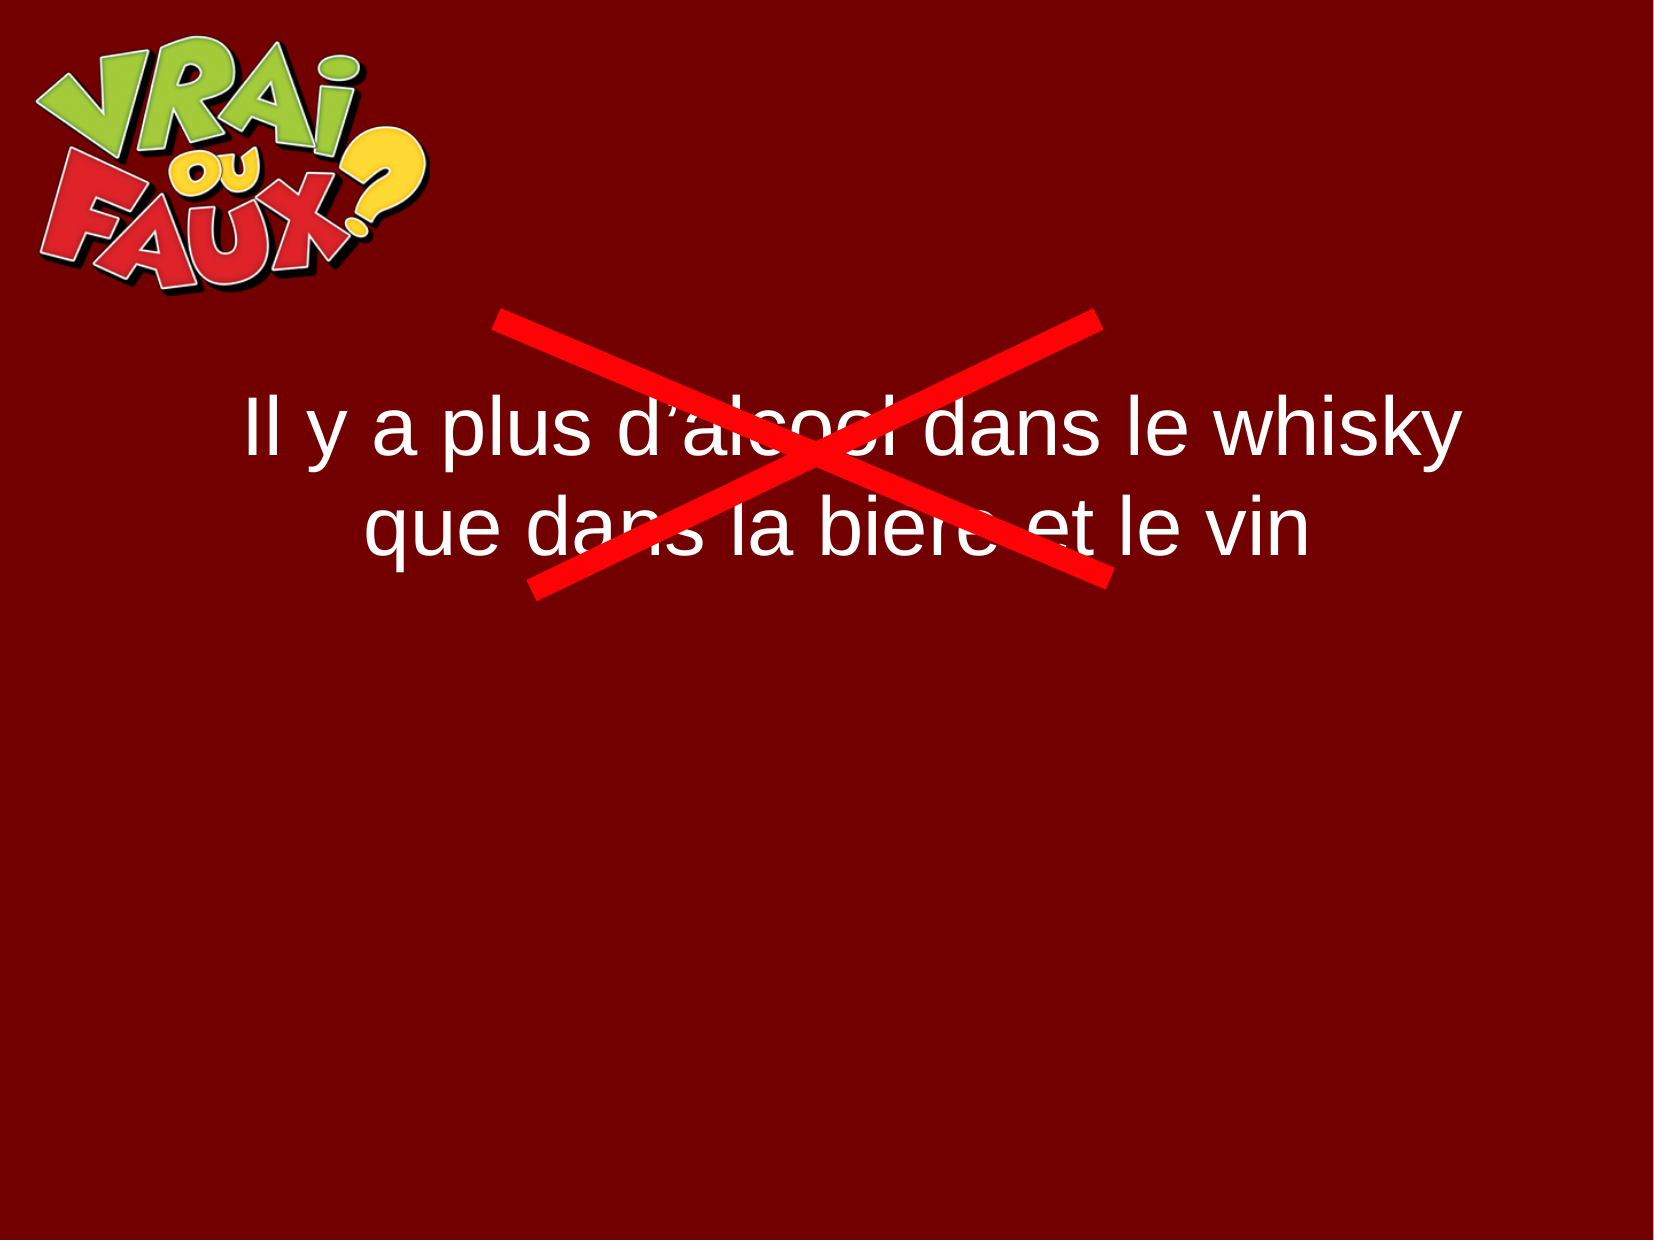

# Il y a plus d’alcool dans le whisky que dans la bière et le vin